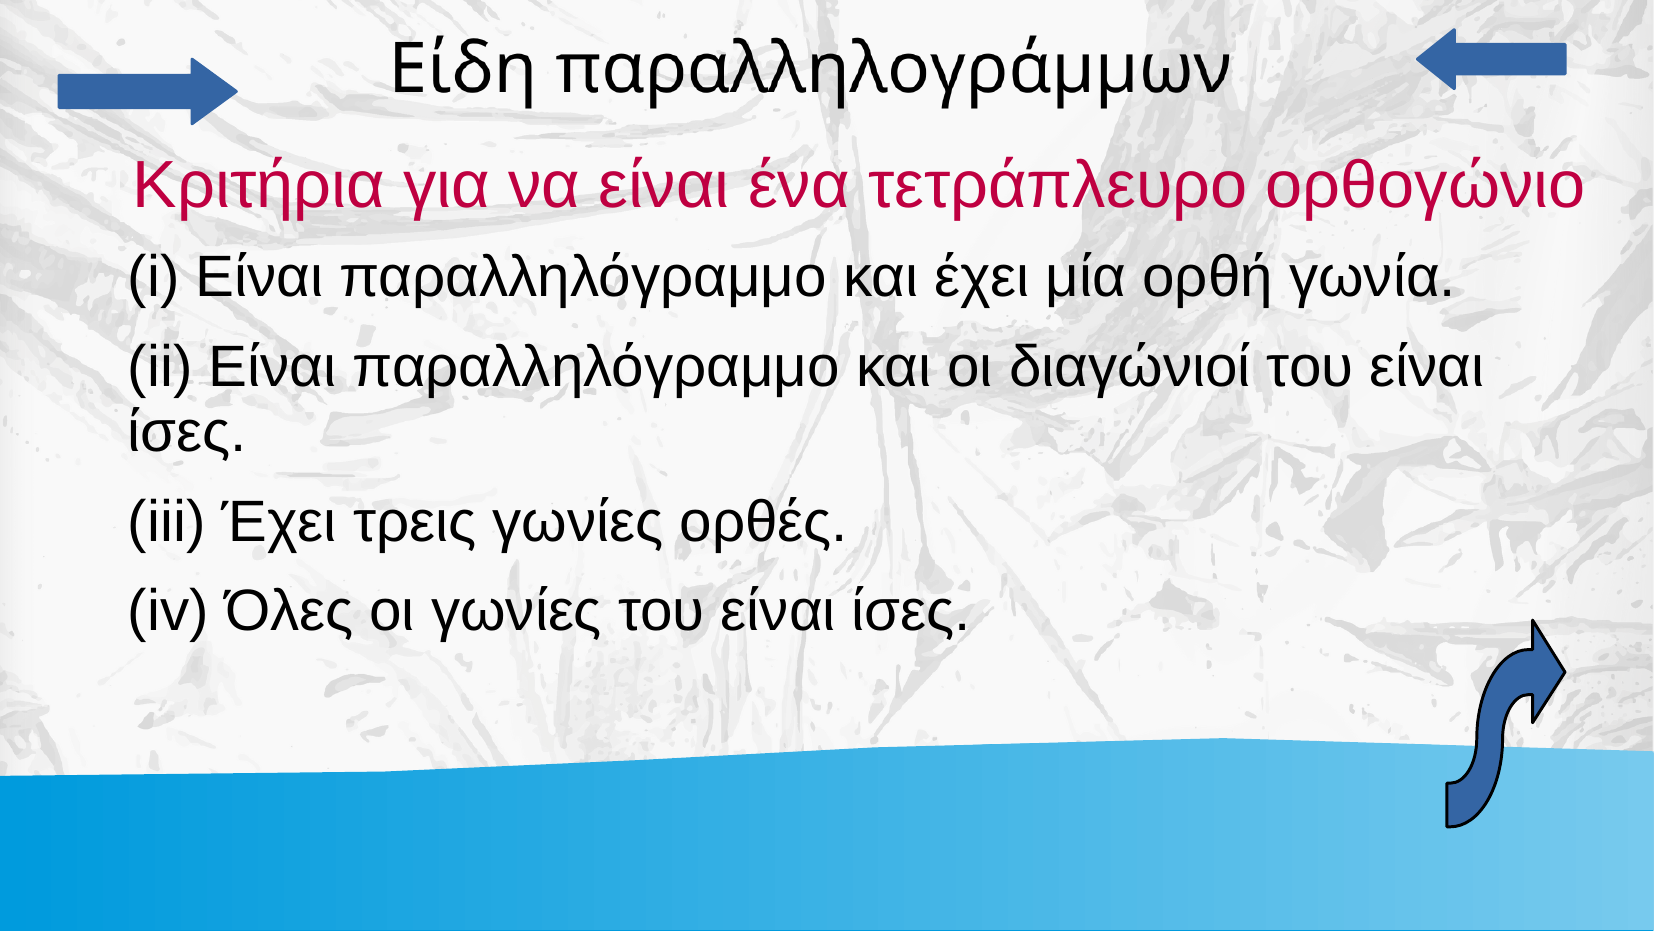

Κριτήρια για να είναι ένα τετράπλευρο ορθογώνιο
(i) Είναι παραλληλόγραμμο και έχει μία ορθή γωνία.
(ii) Είναι παραλληλόγραμμο και οι διαγώνιοί του είναι ίσες.
(iii) Έχει τρεις γωνίες ορθές.
(iv) Όλες οι γωνίες του είναι ίσες.